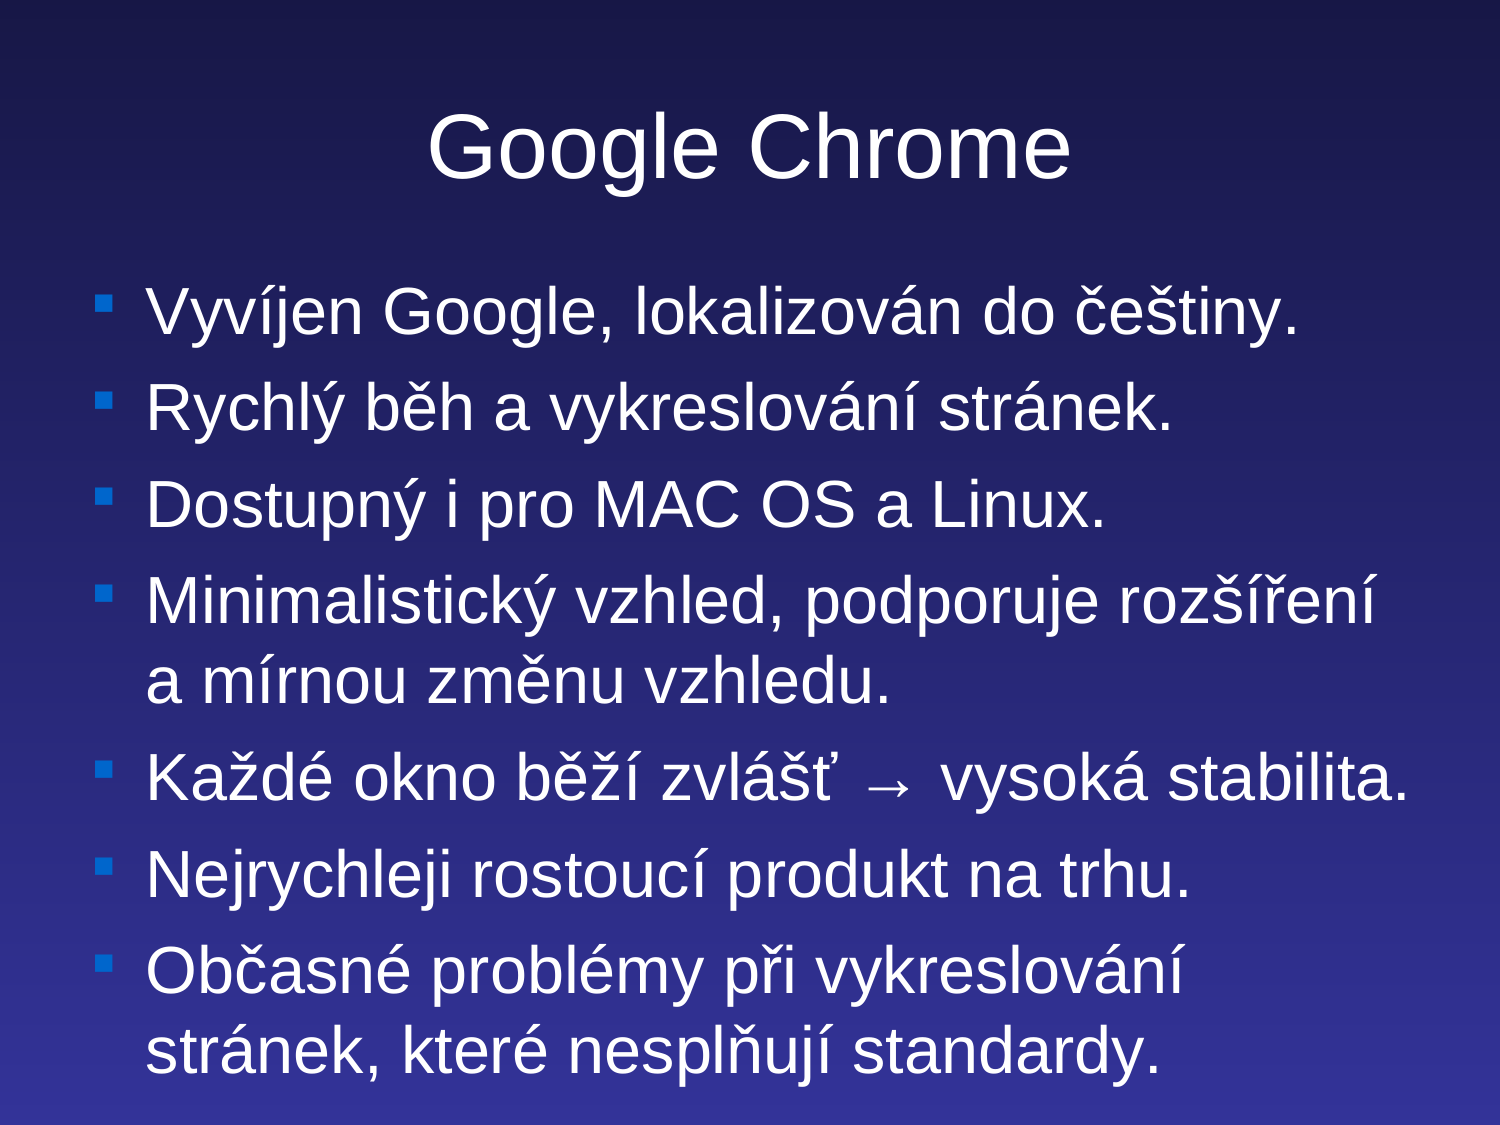

# Google Chrome
Vyvíjen Google, lokalizován do češtiny.
Rychlý běh a vykreslování stránek.
Dostupný i pro MAC OS a Linux.
Minimalistický vzhled, podporuje rozšíření a mírnou změnu vzhledu.
Každé okno běží zvlášť → vysoká stabilita.
Nejrychleji rostoucí produkt na trhu.
Občasné problémy při vykreslování stránek, které nesplňují standardy.